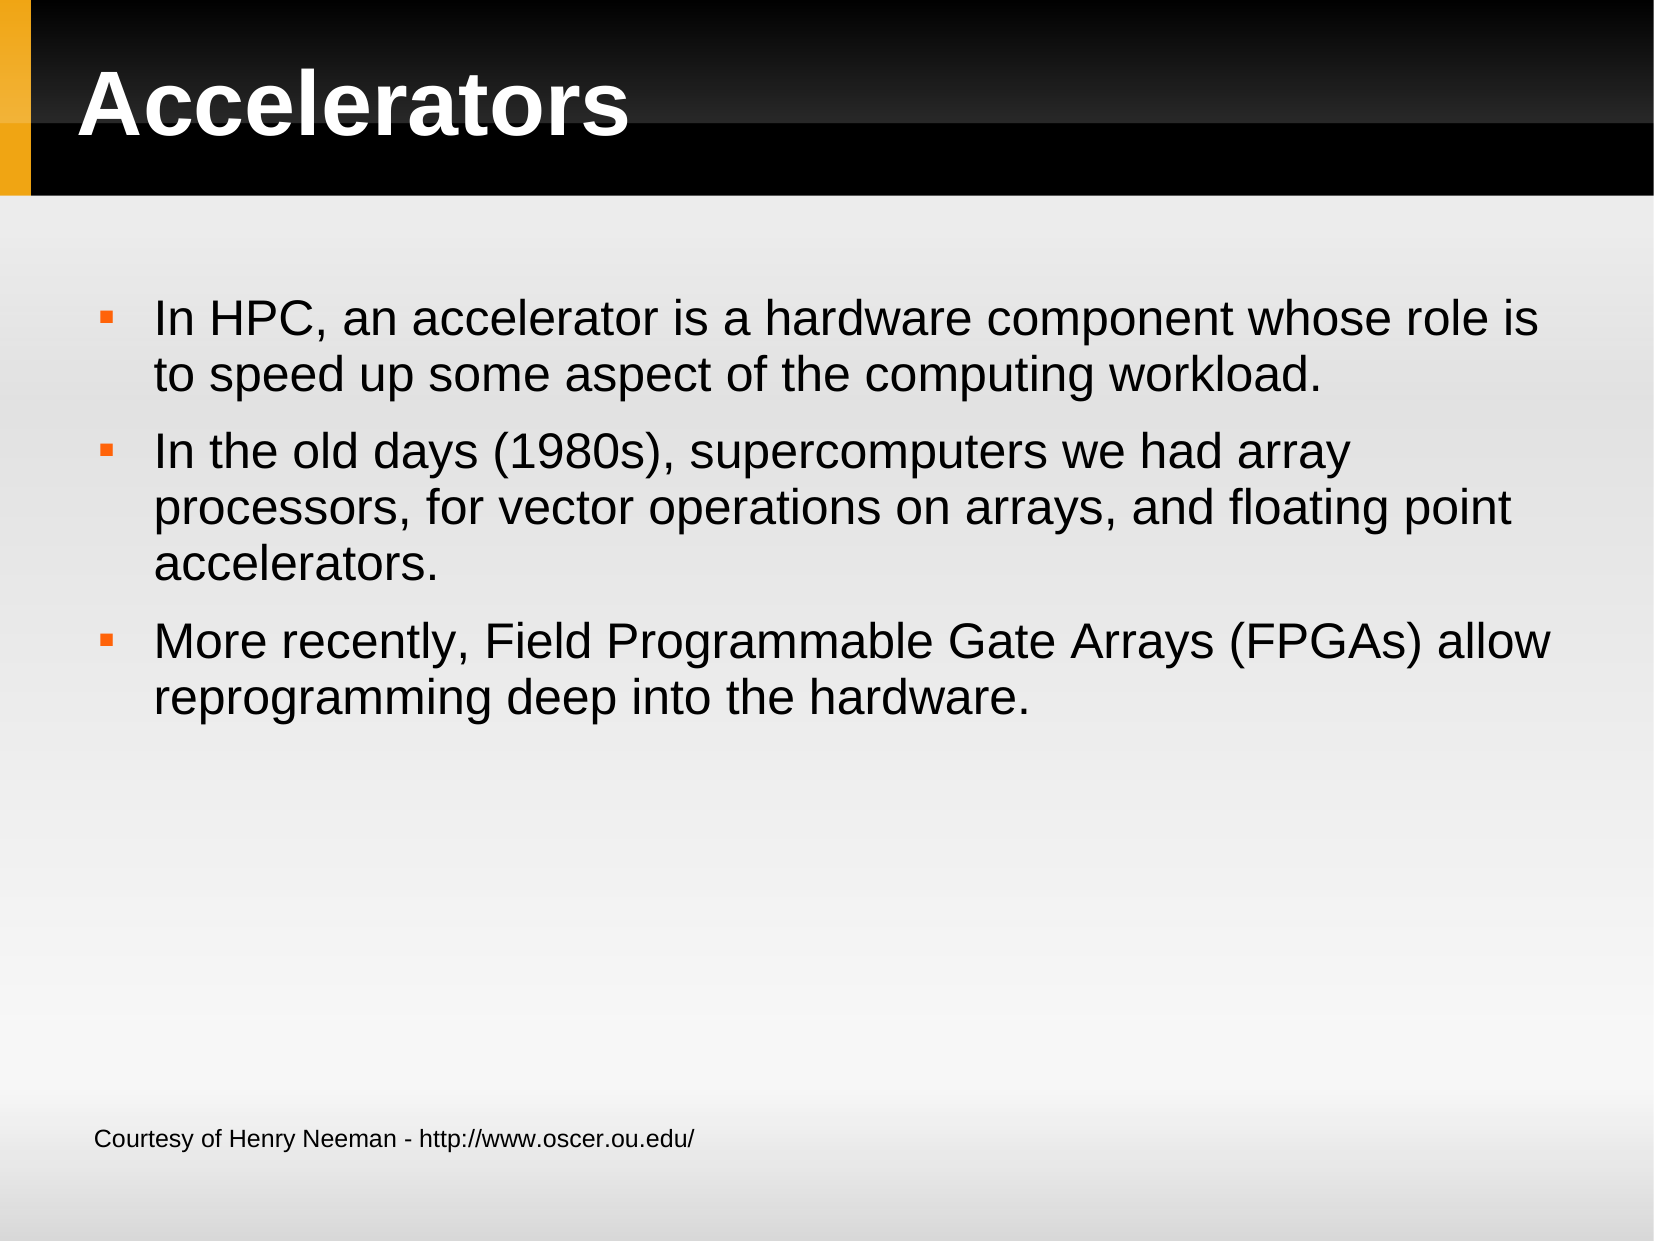

# Accelerators
In HPC, an accelerator is a hardware component whose role is to speed up some aspect of the computing workload.
In the old days (1980s), supercomputers we had array processors, for vector operations on arrays, and floating point accelerators.
More recently, Field Programmable Gate Arrays (FPGAs) allow reprogramming deep into the hardware.
 Courtesy of Henry Neeman - http://www.oscer.ou.edu/